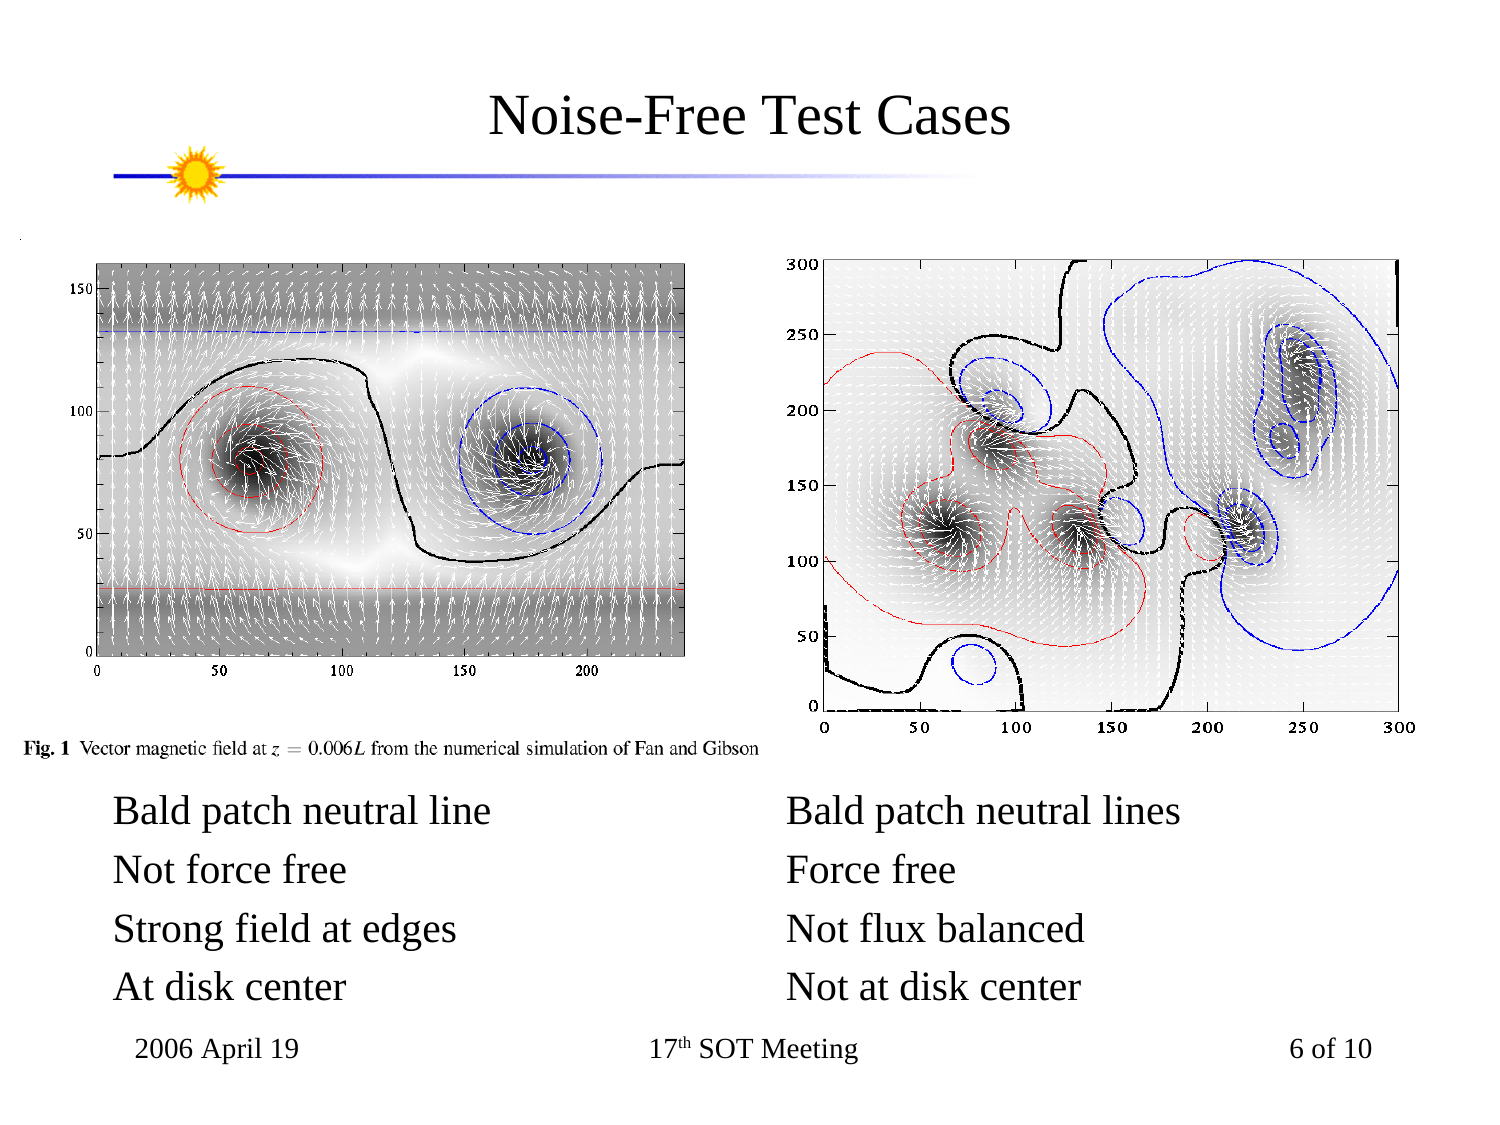

# Noise-Free Test Cases
Bald patch neutral line
Not force free
Strong field at edges
At disk center
Bald patch neutral lines
Force free
Not flux balanced
Not at disk center
6